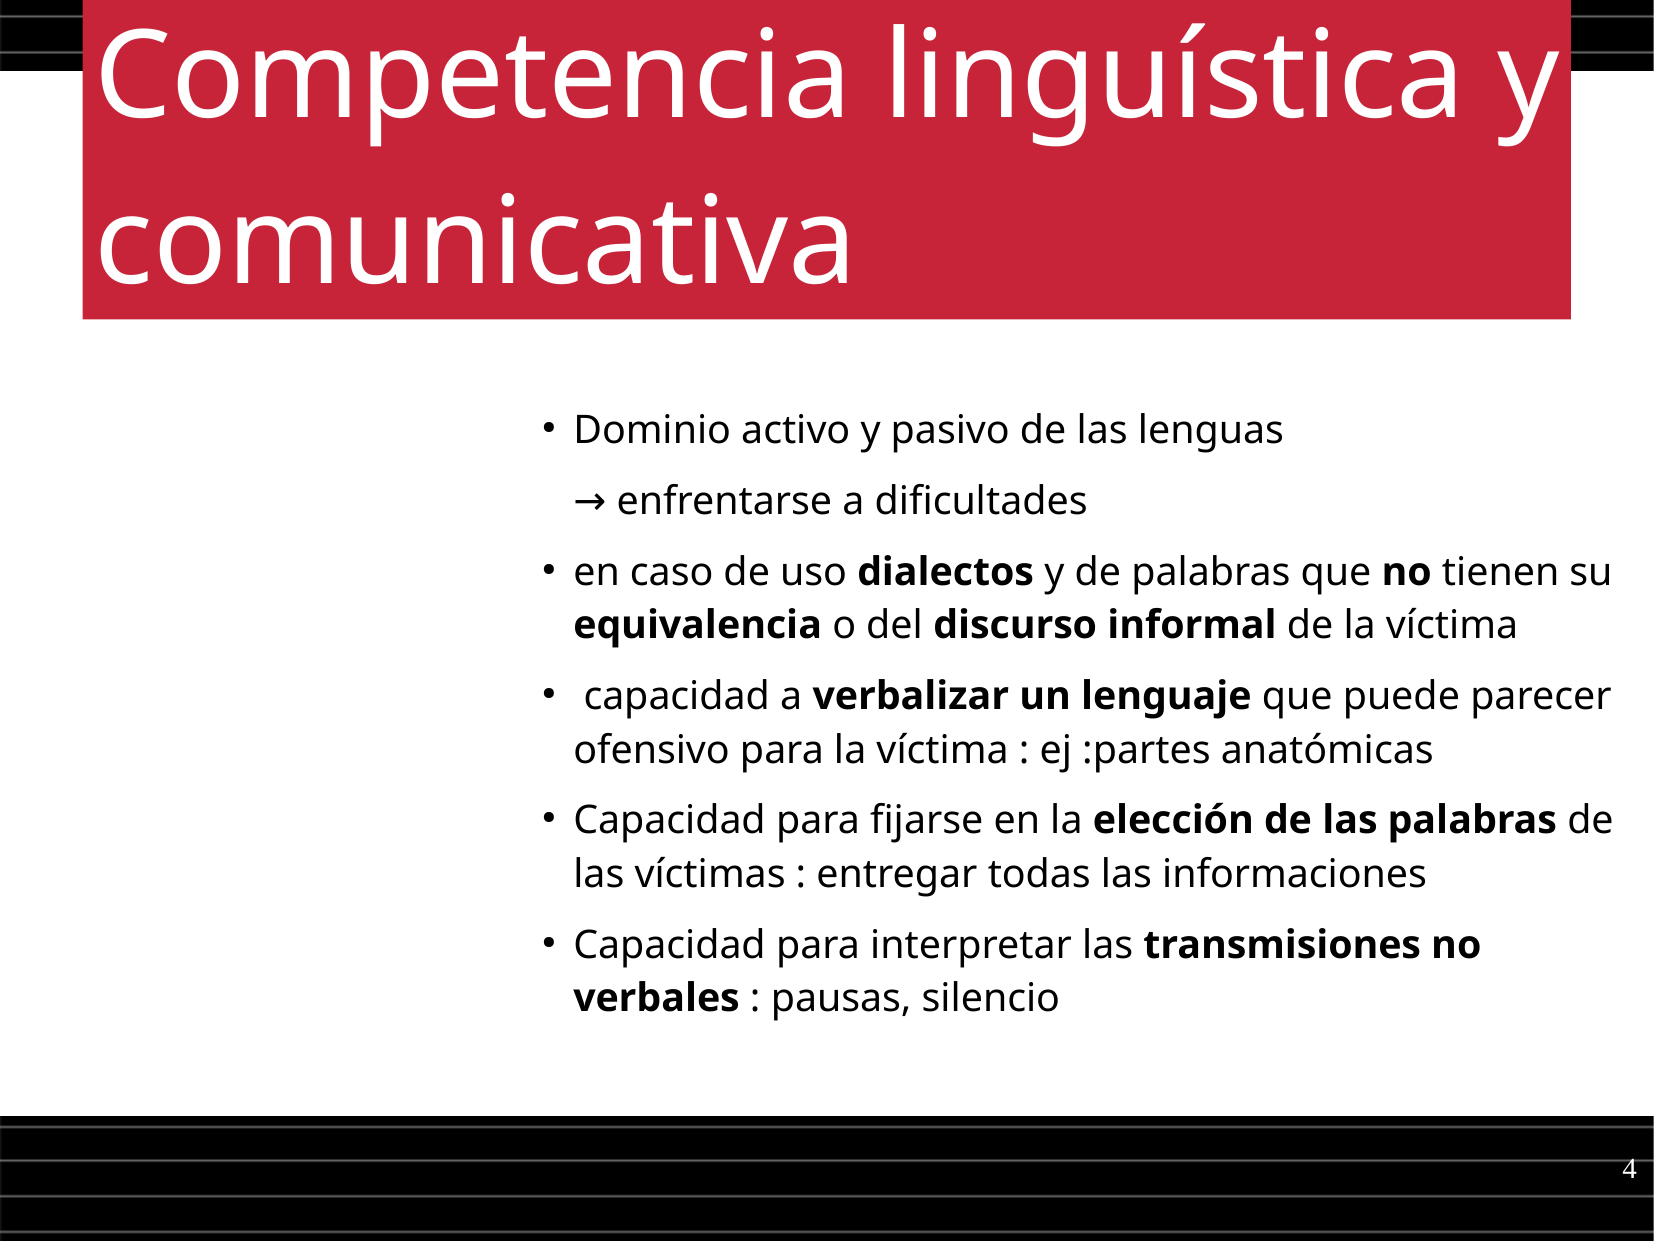

# Competencia linguística y comunicativa
Dominio activo y pasivo de las lenguas
→ enfrentarse a dificultades
en caso de uso dialectos y de palabras que no tienen su equivalencia o del discurso informal de la víctima
 capacidad a verbalizar un lenguaje que puede parecer ofensivo para la víctima : ej :partes anatómicas
Capacidad para fijarse en la elección de las palabras de las víctimas : entregar todas las informaciones
Capacidad para interpretar las transmisiones no verbales : pausas, silencio
4